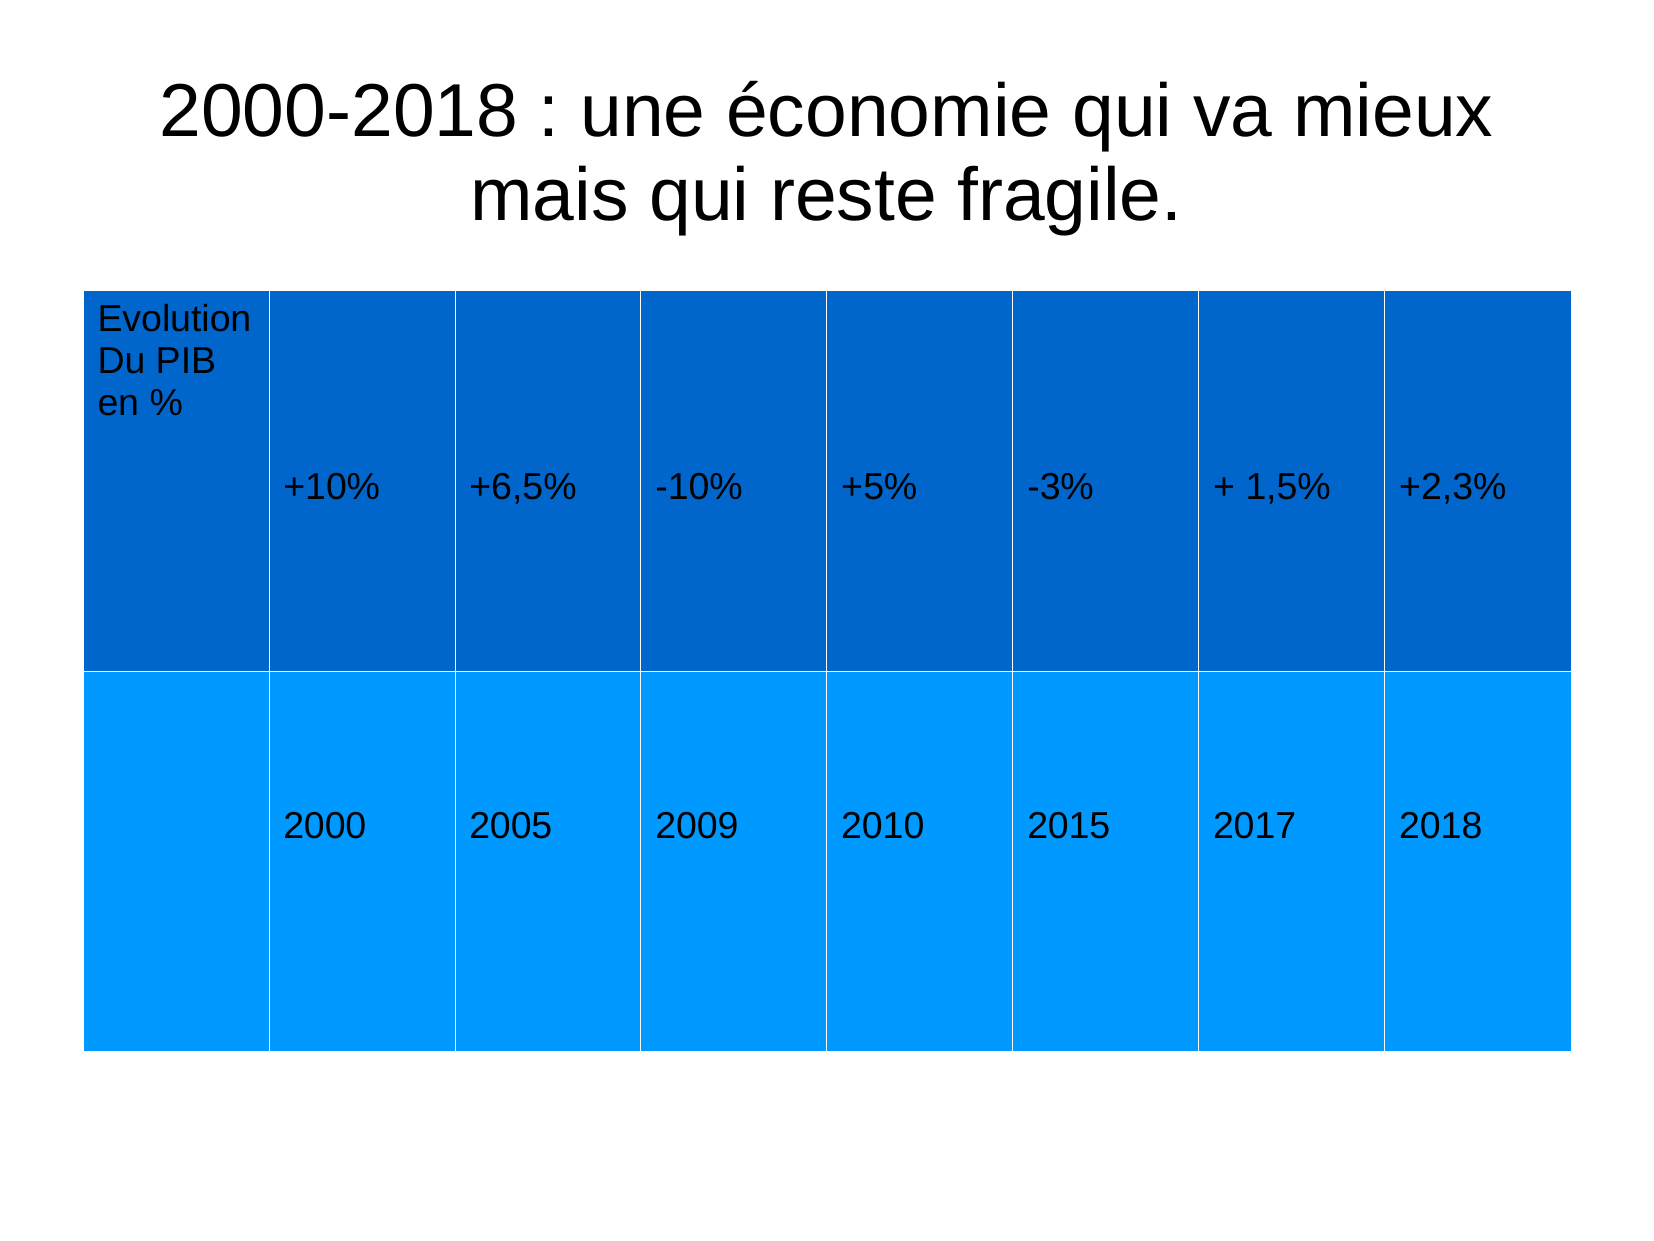

# 2000-2018 : une économie qui va mieux mais qui reste fragile.
| Evolution Du PIB en % | +10% | +6,5% | -10% | +5% | -3% | + 1,5% | +2,3% |
| --- | --- | --- | --- | --- | --- | --- | --- |
| | 2000 | 2005 | 2009 | 2010 | 2015 | 2017 | 2018 |